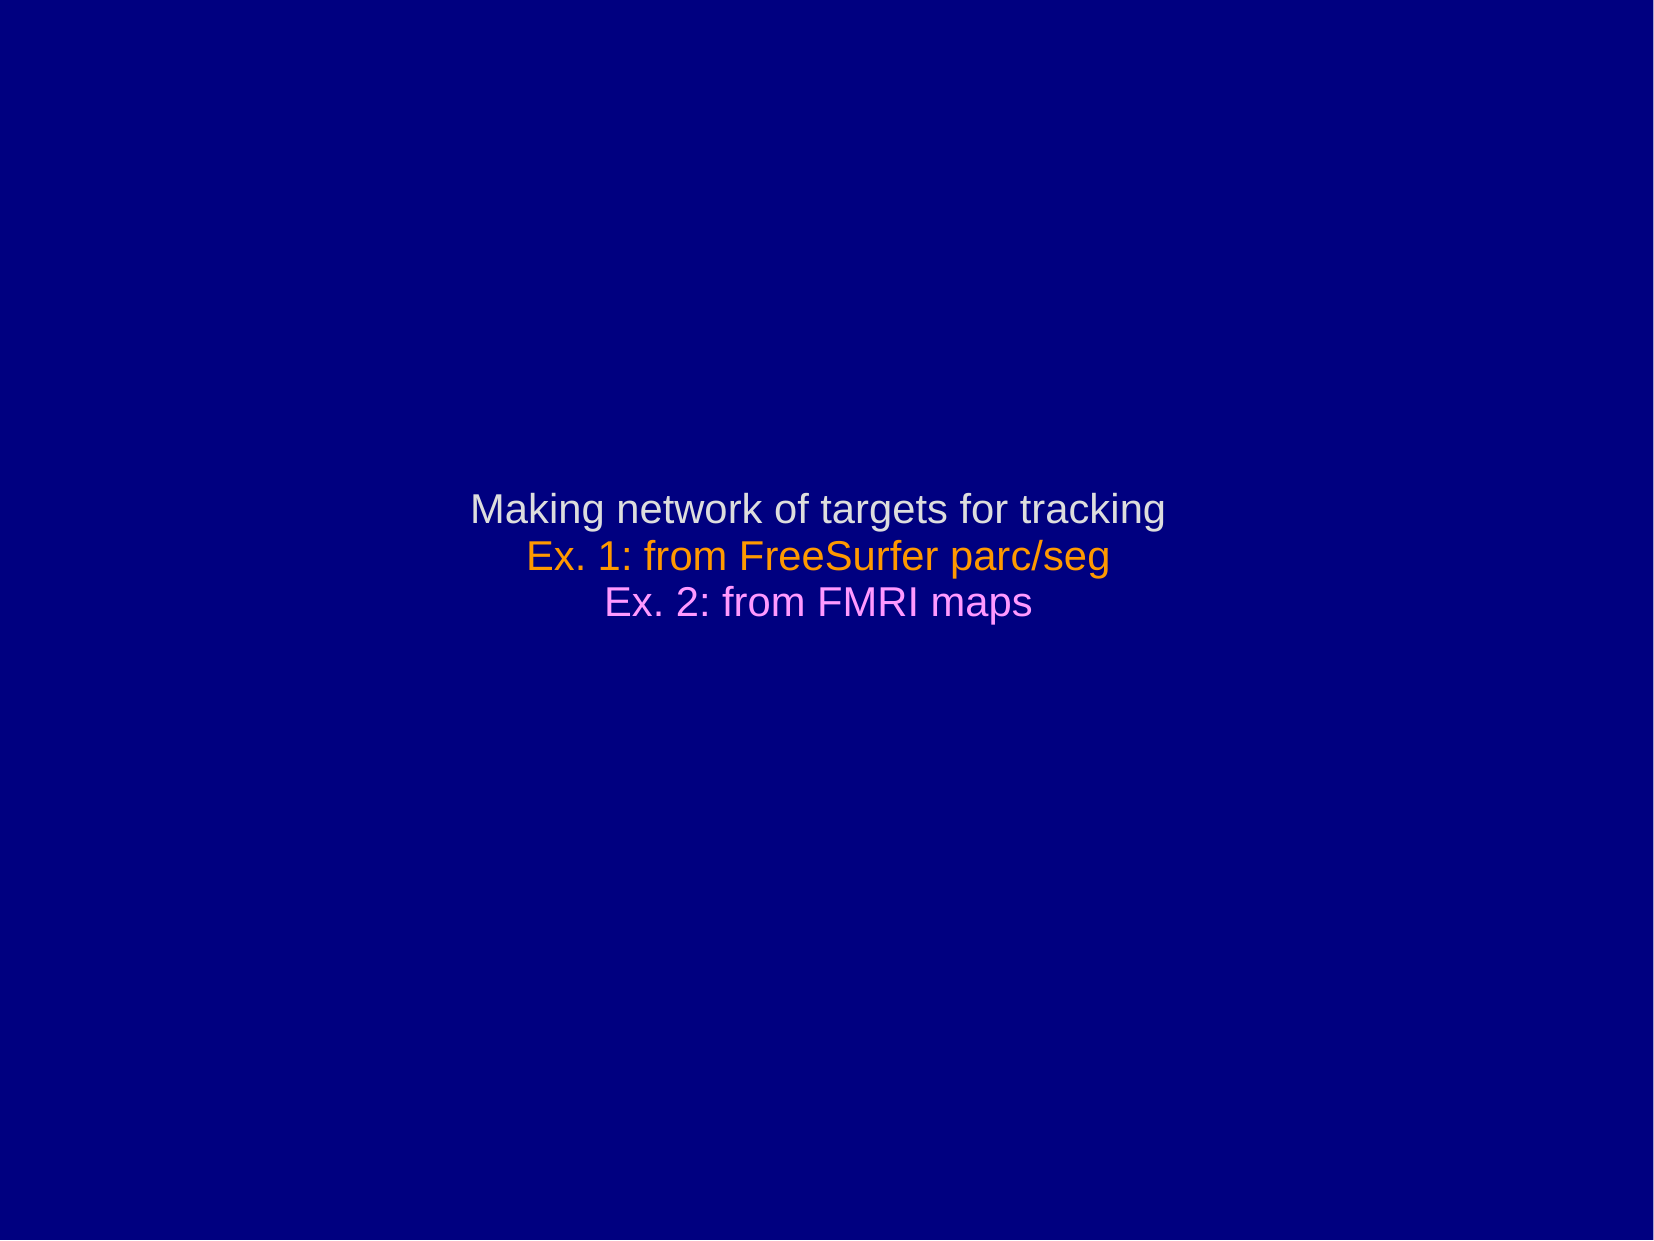

Making network of targets for tracking
Ex. 1: from FreeSurfer parc/seg
Ex. 2: from FMRI maps